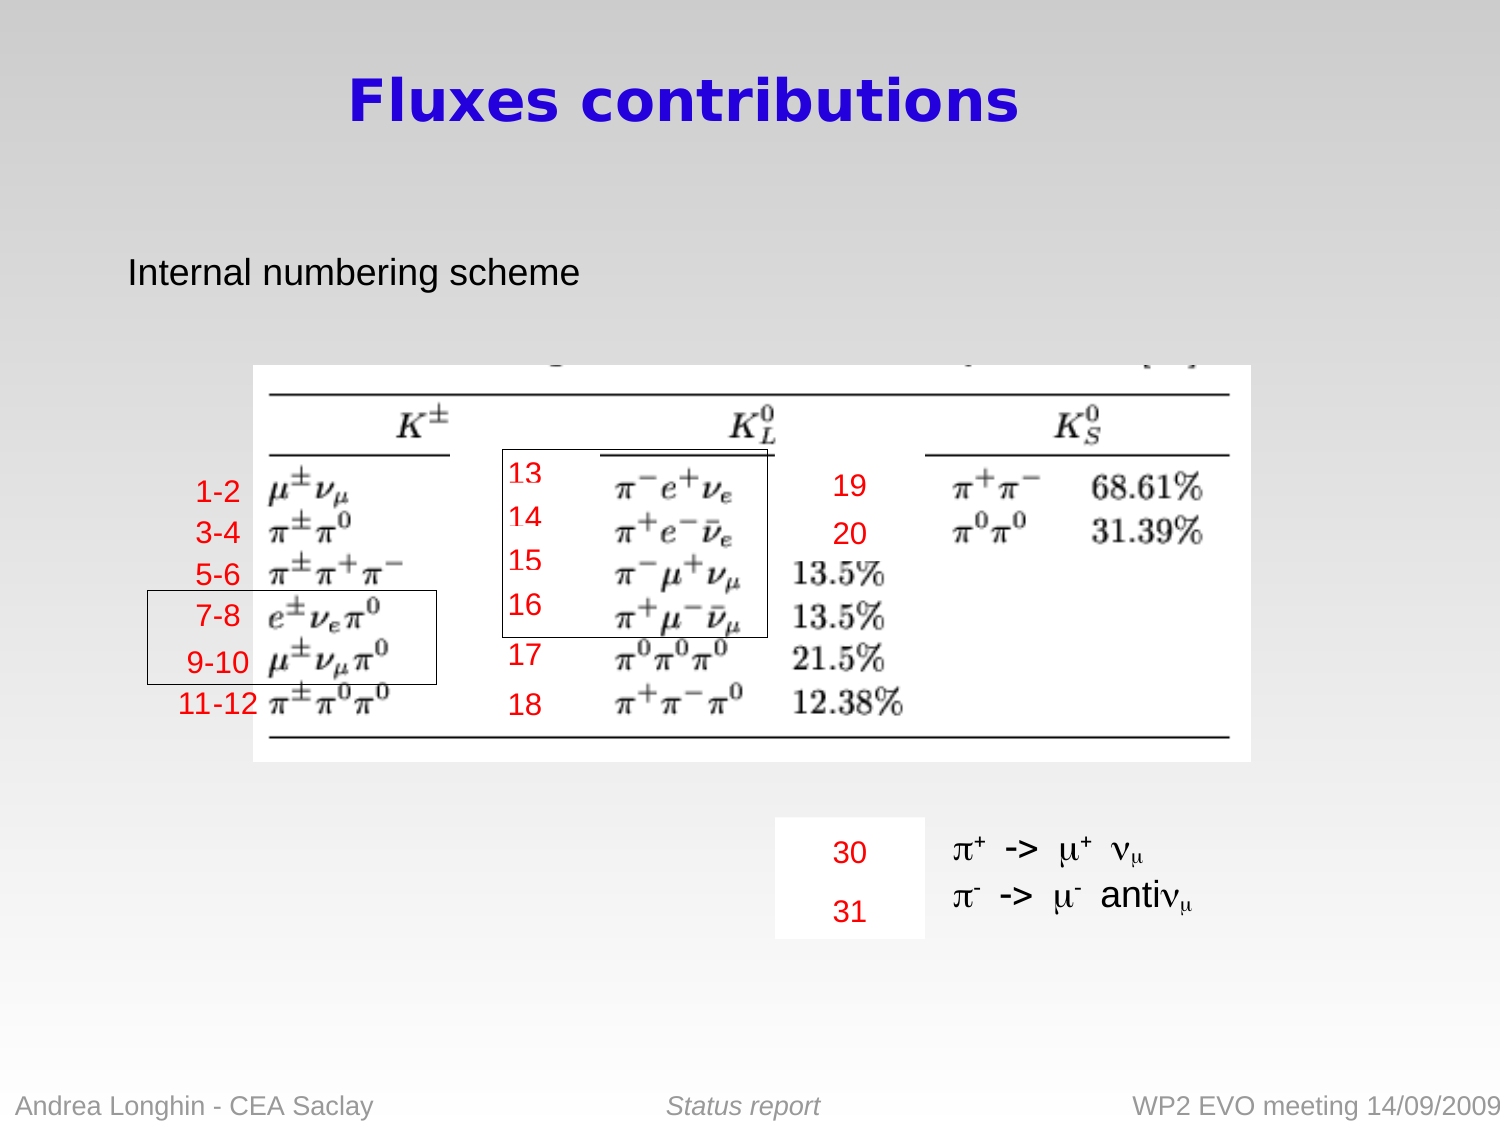

# Fluxes contributions
Internal numbering scheme
13
19
1-2
14
3-4
20
15
5-6
16
7-8
17
9-10
11-12
18
 p+ -> m+ nm
30
 p- -> m- antinm
31